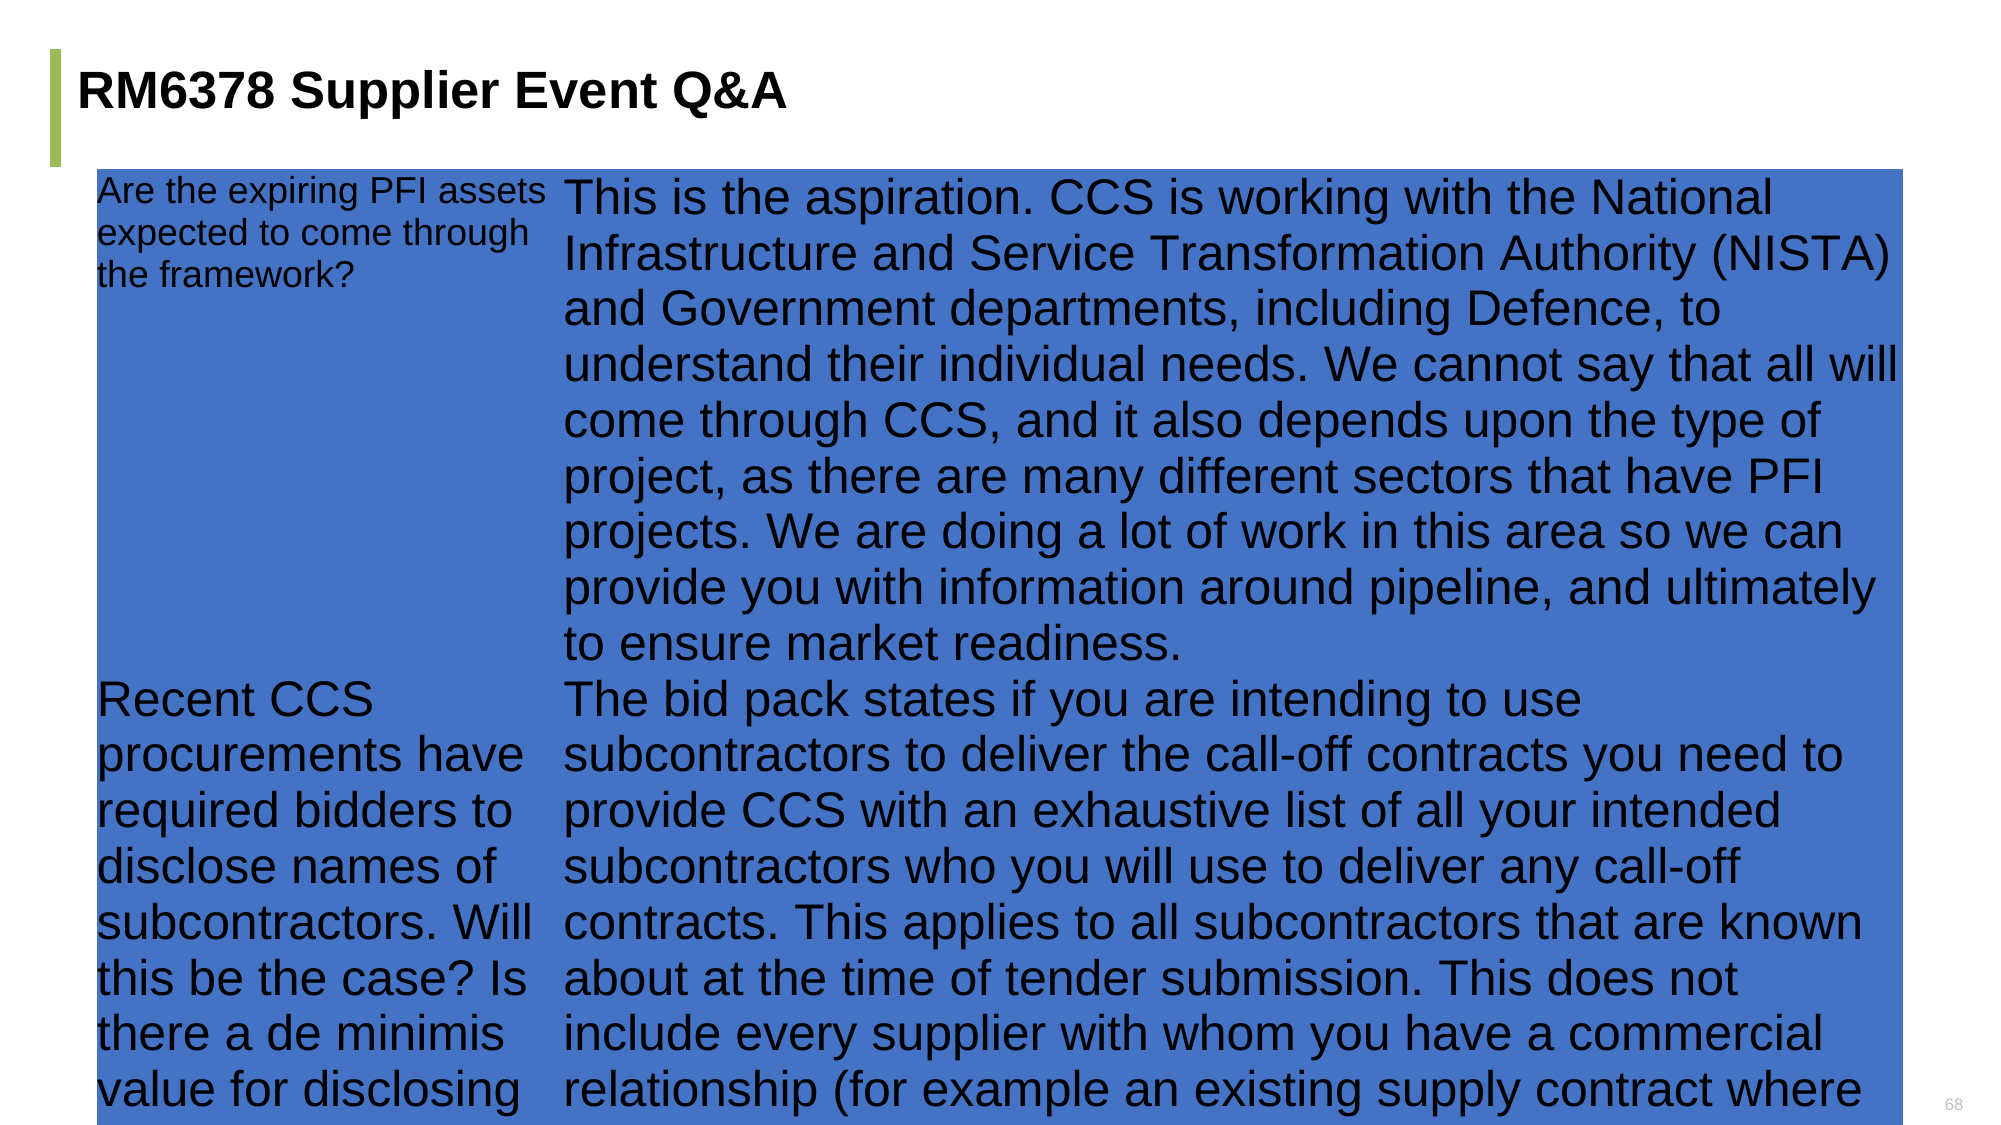

# RM6378 Supplier Event Q&A
| Are the expiring PFI assets expected to come through the framework? | This is the aspiration. CCS is working with the National Infrastructure and Service Transformation Authority (NISTA) and Government departments, including Defence, to understand their individual needs. We cannot say that all will come through CCS, and it also depends upon the type of project, as there are many different sectors that have PFI projects. We are doing a lot of work in this area so we can provide you with information around pipeline, and ultimately to ensure market readiness. |
| --- | --- |
| Recent CCS procurements have required bidders to disclose names of subcontractors. Will this be the case? Is there a de minimis value for disclosing suppliers? | The bid pack states if you are intending to use subcontractors to deliver the call-off contracts you need to provide CCS with an exhaustive list of all your intended subcontractors who you will use to deliver any call-off contracts. This applies to all subcontractors that are known about at the time of tender submission. This does not include every supplier with whom you have a commercial relationship (for example an existing supply contract where there is no intention to specifically subcontract all or part of any call-off contracts to that supplier). You need to tell CCS about subcontractors of all tiers in the supply chain. Subcontractors of all tiers encompasses everyone from the tier 1 subcontractors down to those further down the supply chain who will be supplying the deliverables being used to deliver any call-off contract. |
| How do CCS validate CRP data? | We have a team of experts within CCS who review Carbon Reduction Plans (CRPs). |